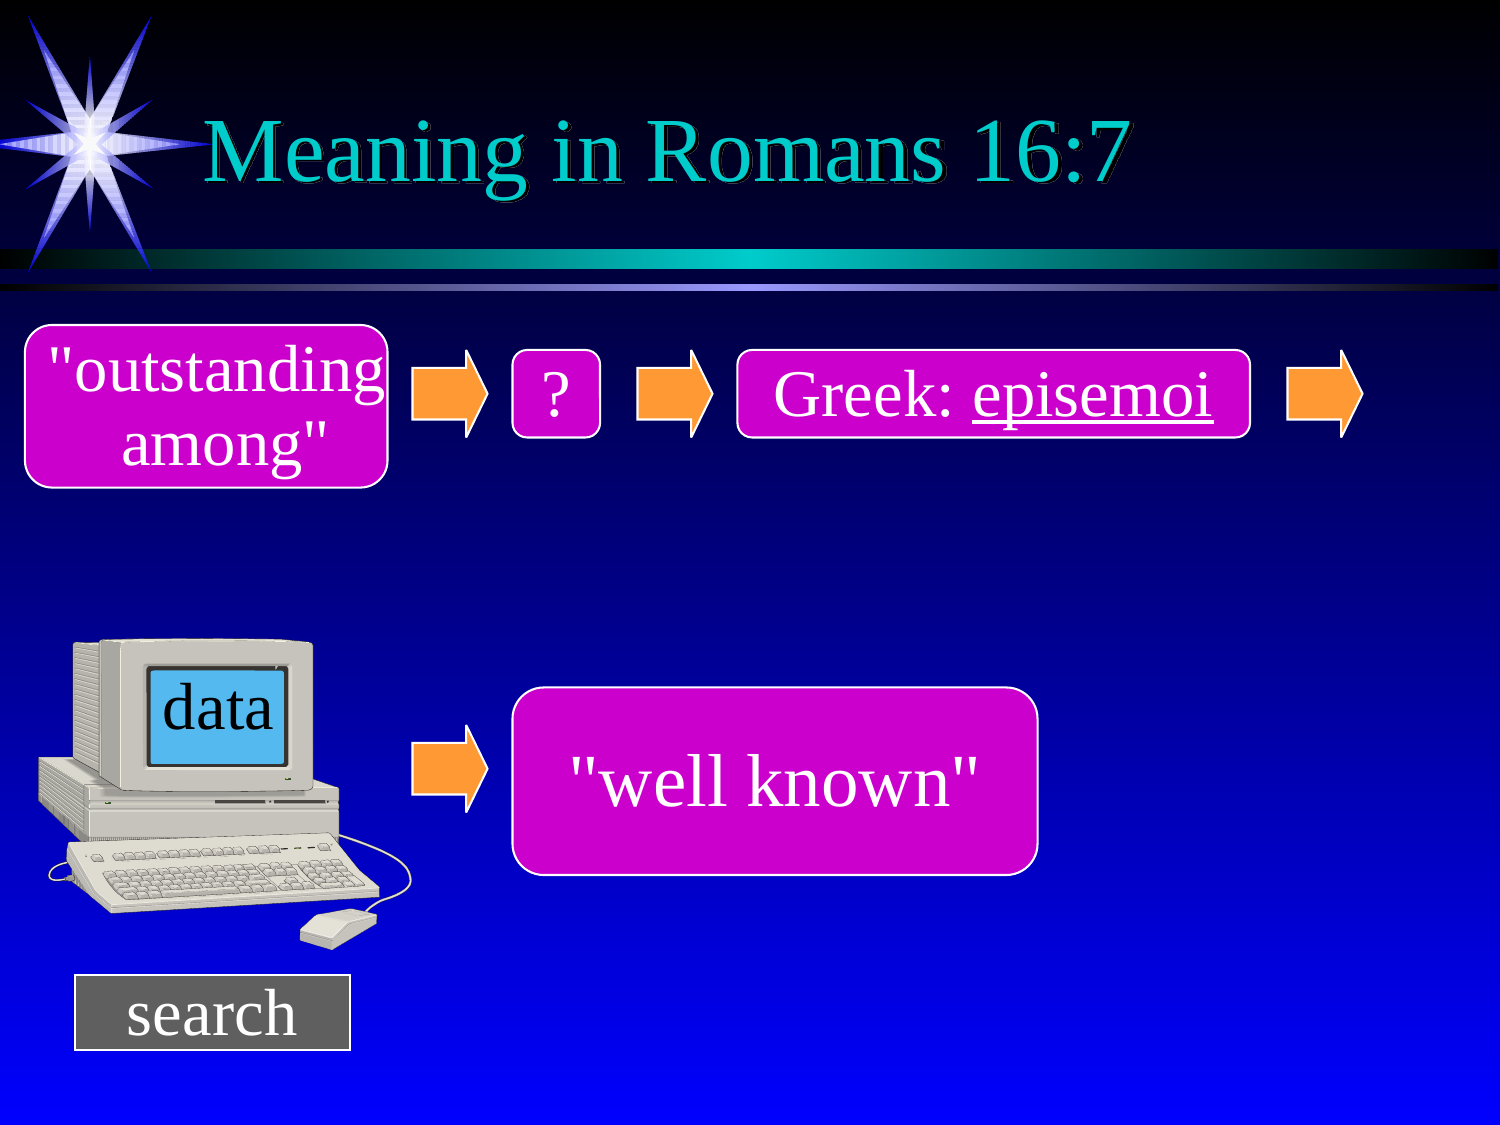

# Meaning in Romans 16:7
"outstanding
among"
?
Greek: episemoi
data
search
"well known"